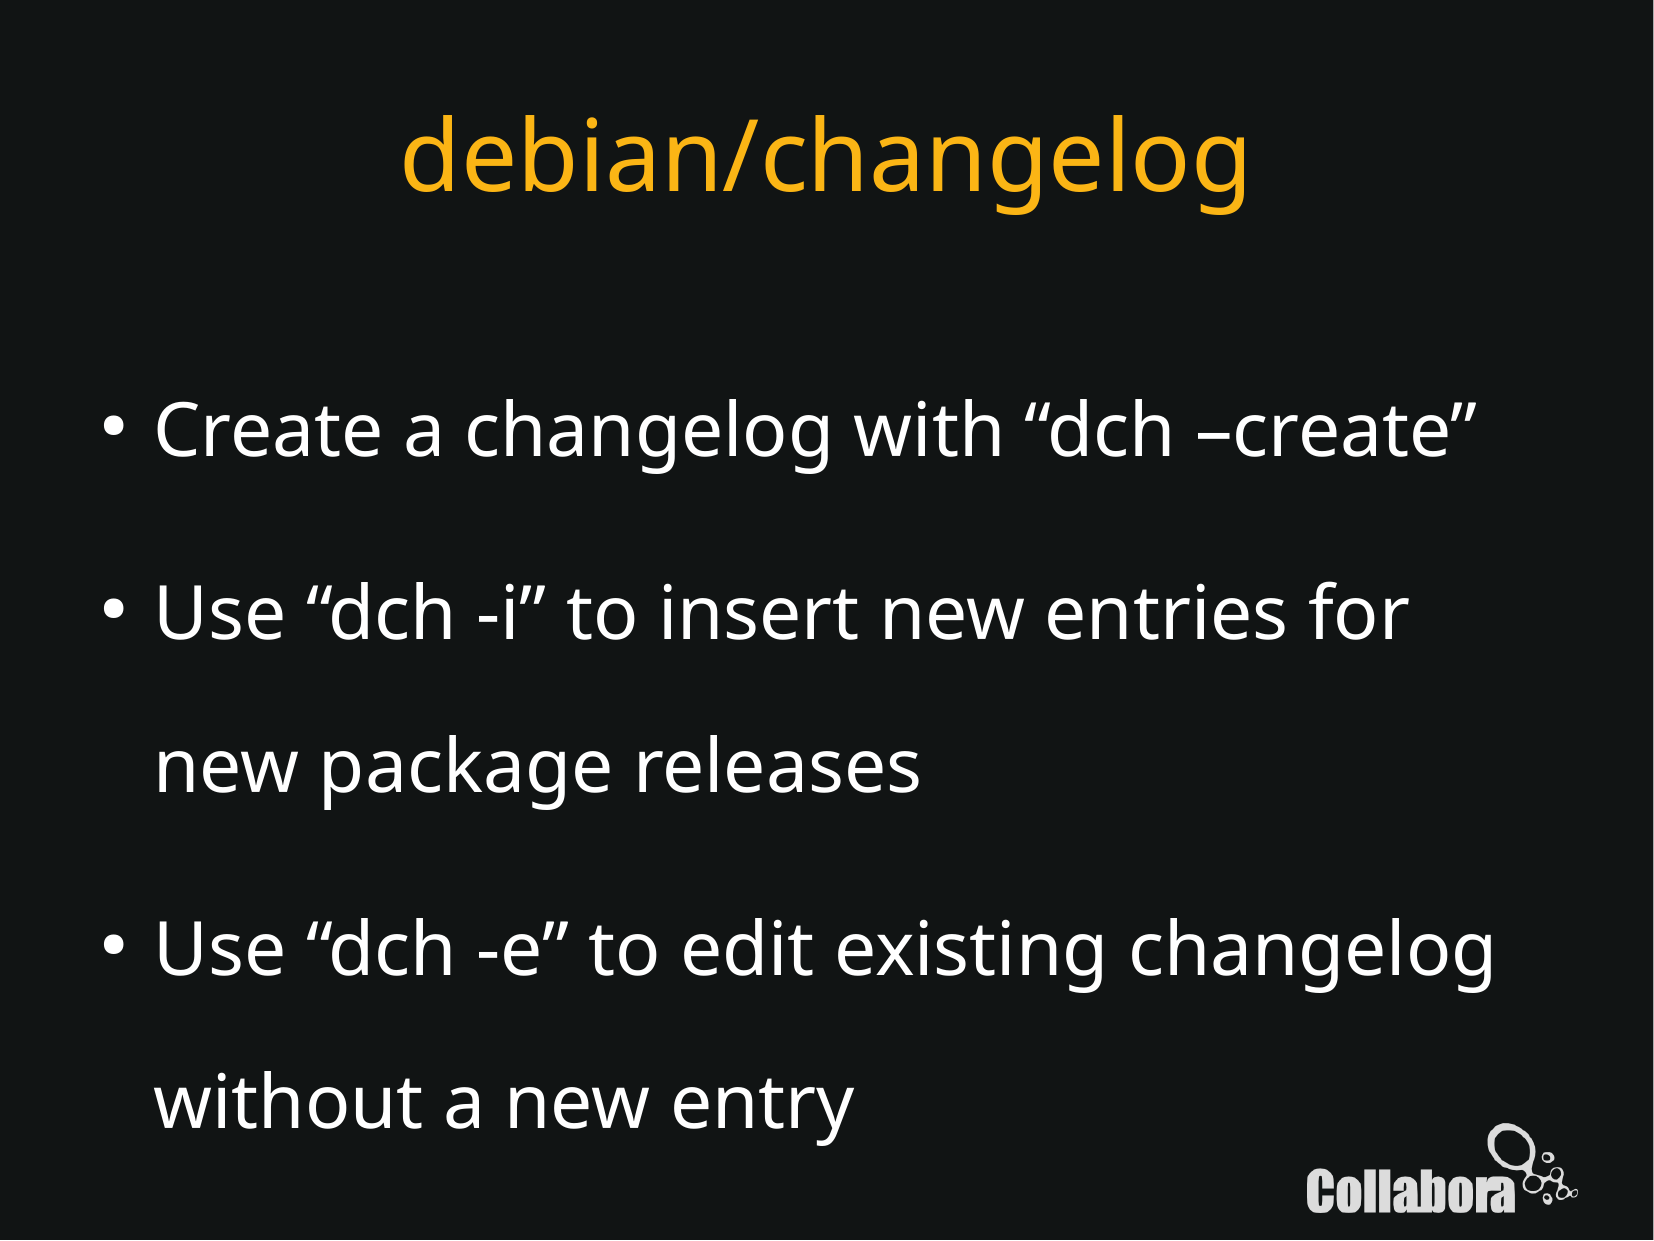

# debian/changelog
Create a changelog with “dch –create”
Use “dch -i” to insert new entries for new package releases
Use “dch -e” to edit existing changelog without a new entry